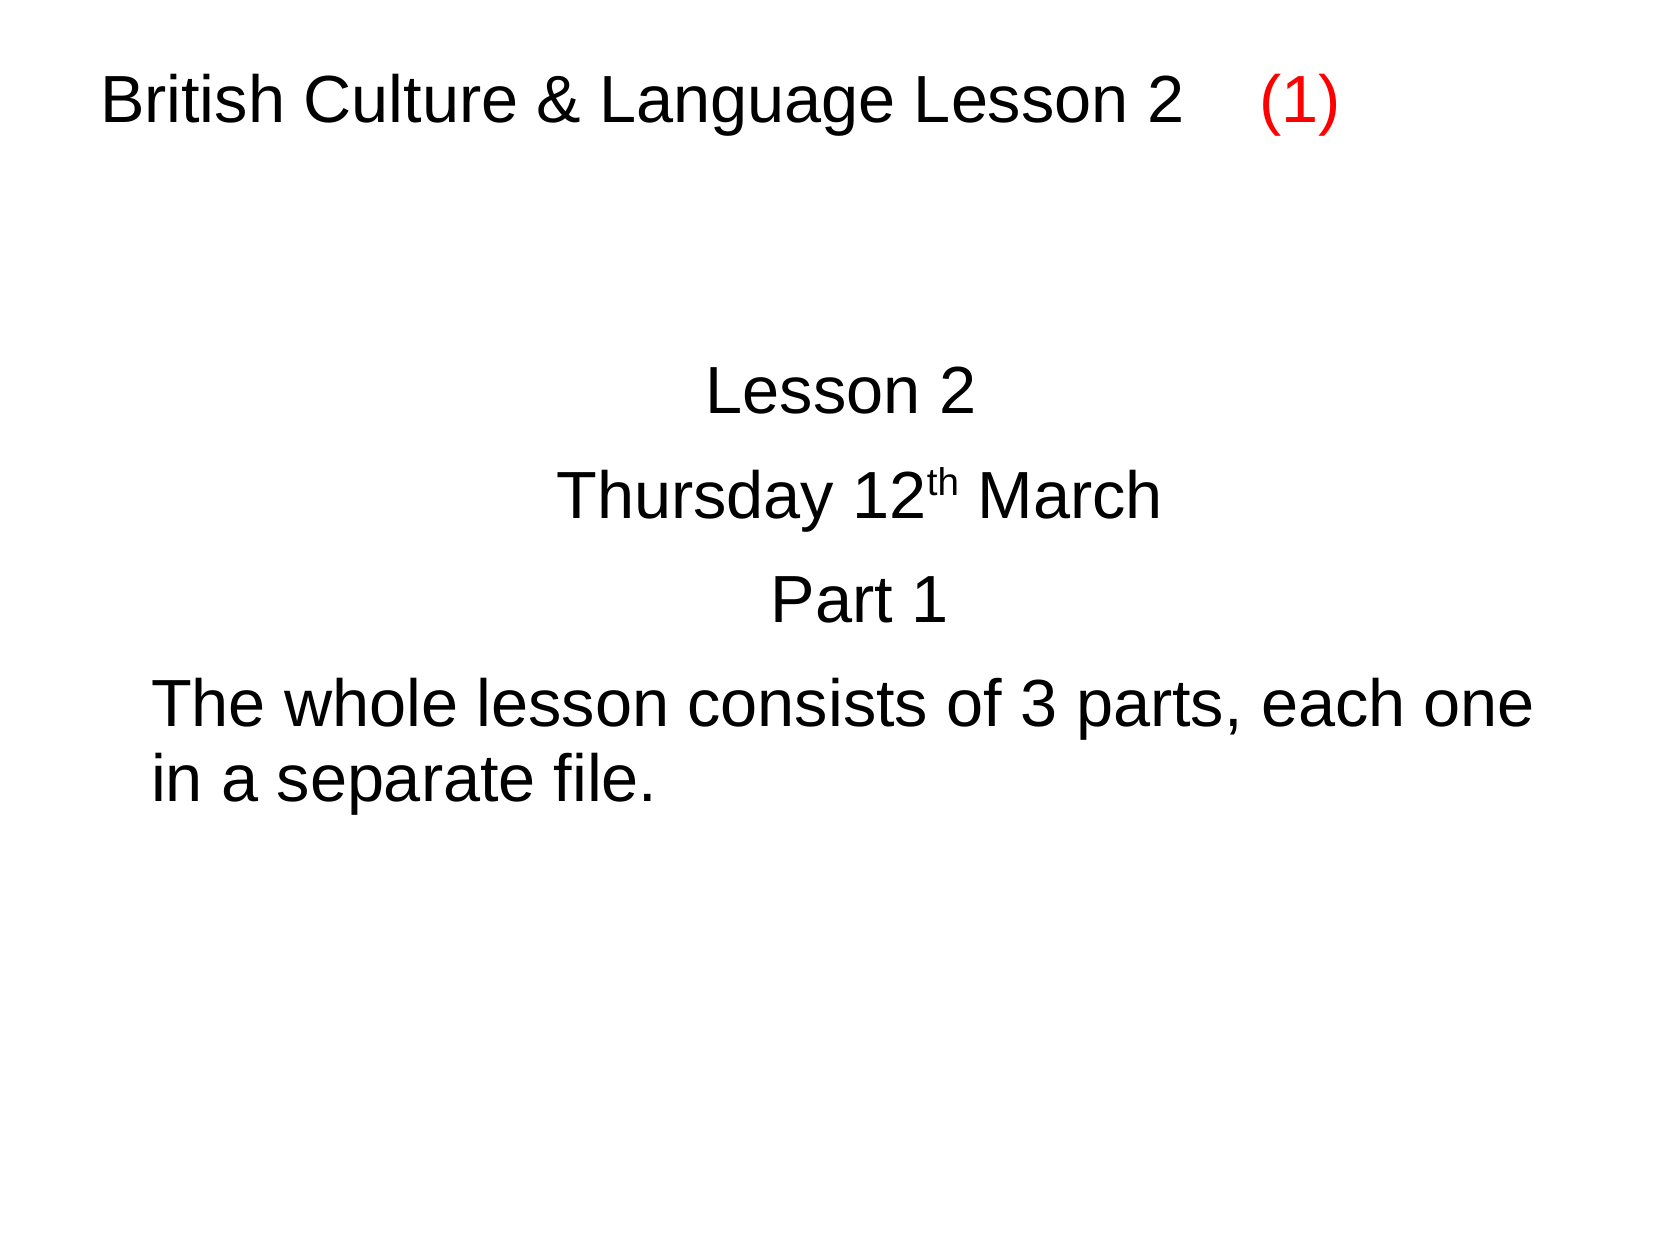

# British Culture & Language Lesson 2 (1)
Lesson 2
Thursday 12th March
Part 1
The whole lesson consists of 3 parts, each one in a separate file.